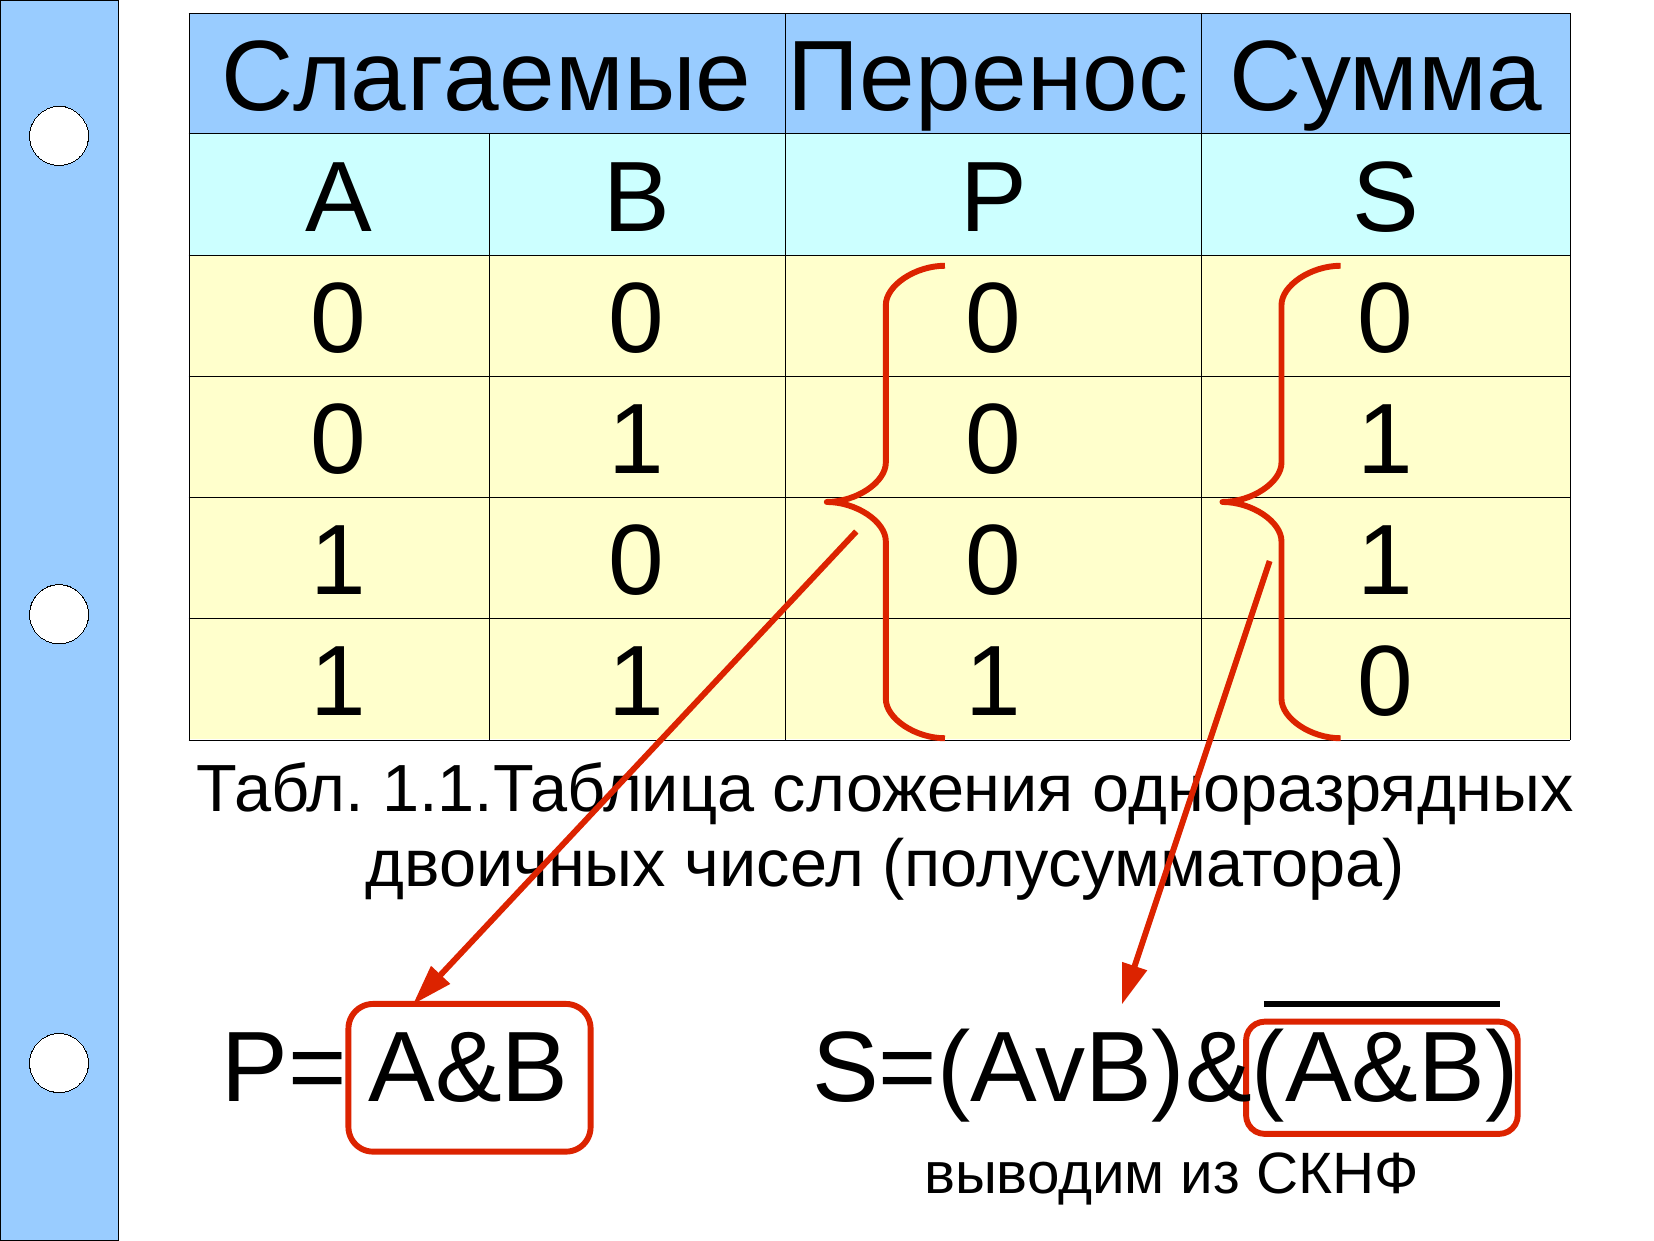

Табл. 1.1.Таблица сложения одноразрядных двоичных чисел (полусумматора)
P= A&B
S=(AvB)&(A&B)
выводим из СКНФ